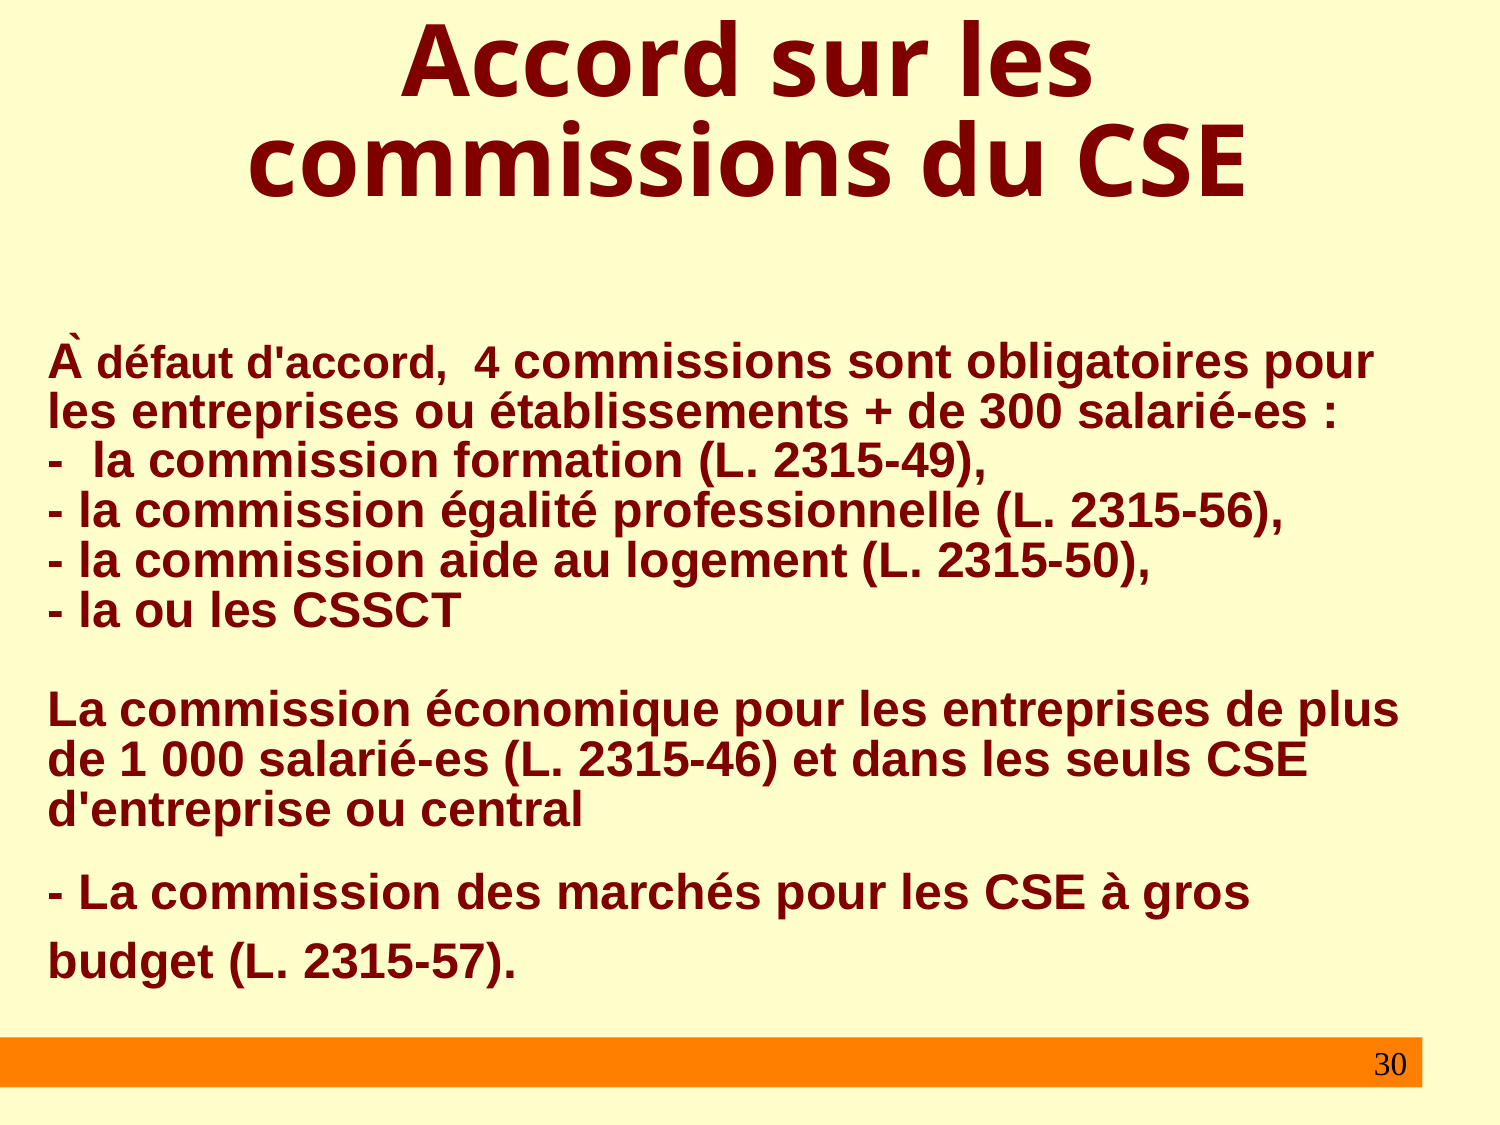

# Accord sur les commissions du CSE
À défaut d'accord, 4 commissions sont obligatoires pour les entreprises ou établissements + de 300 salarié-es :
- la commission formation (L. 2315-49),
- la commission égalité professionnelle (L. 2315-56),
- la commission aide au logement (L. 2315-50),
- la ou les CSSCT
La commission économique pour les entreprises de plus de 1 000 salarié-es (L. 2315-46) et dans les seuls CSE d'entreprise ou central
- La commission des marchés pour les CSE à gros budget (L. 2315-57).